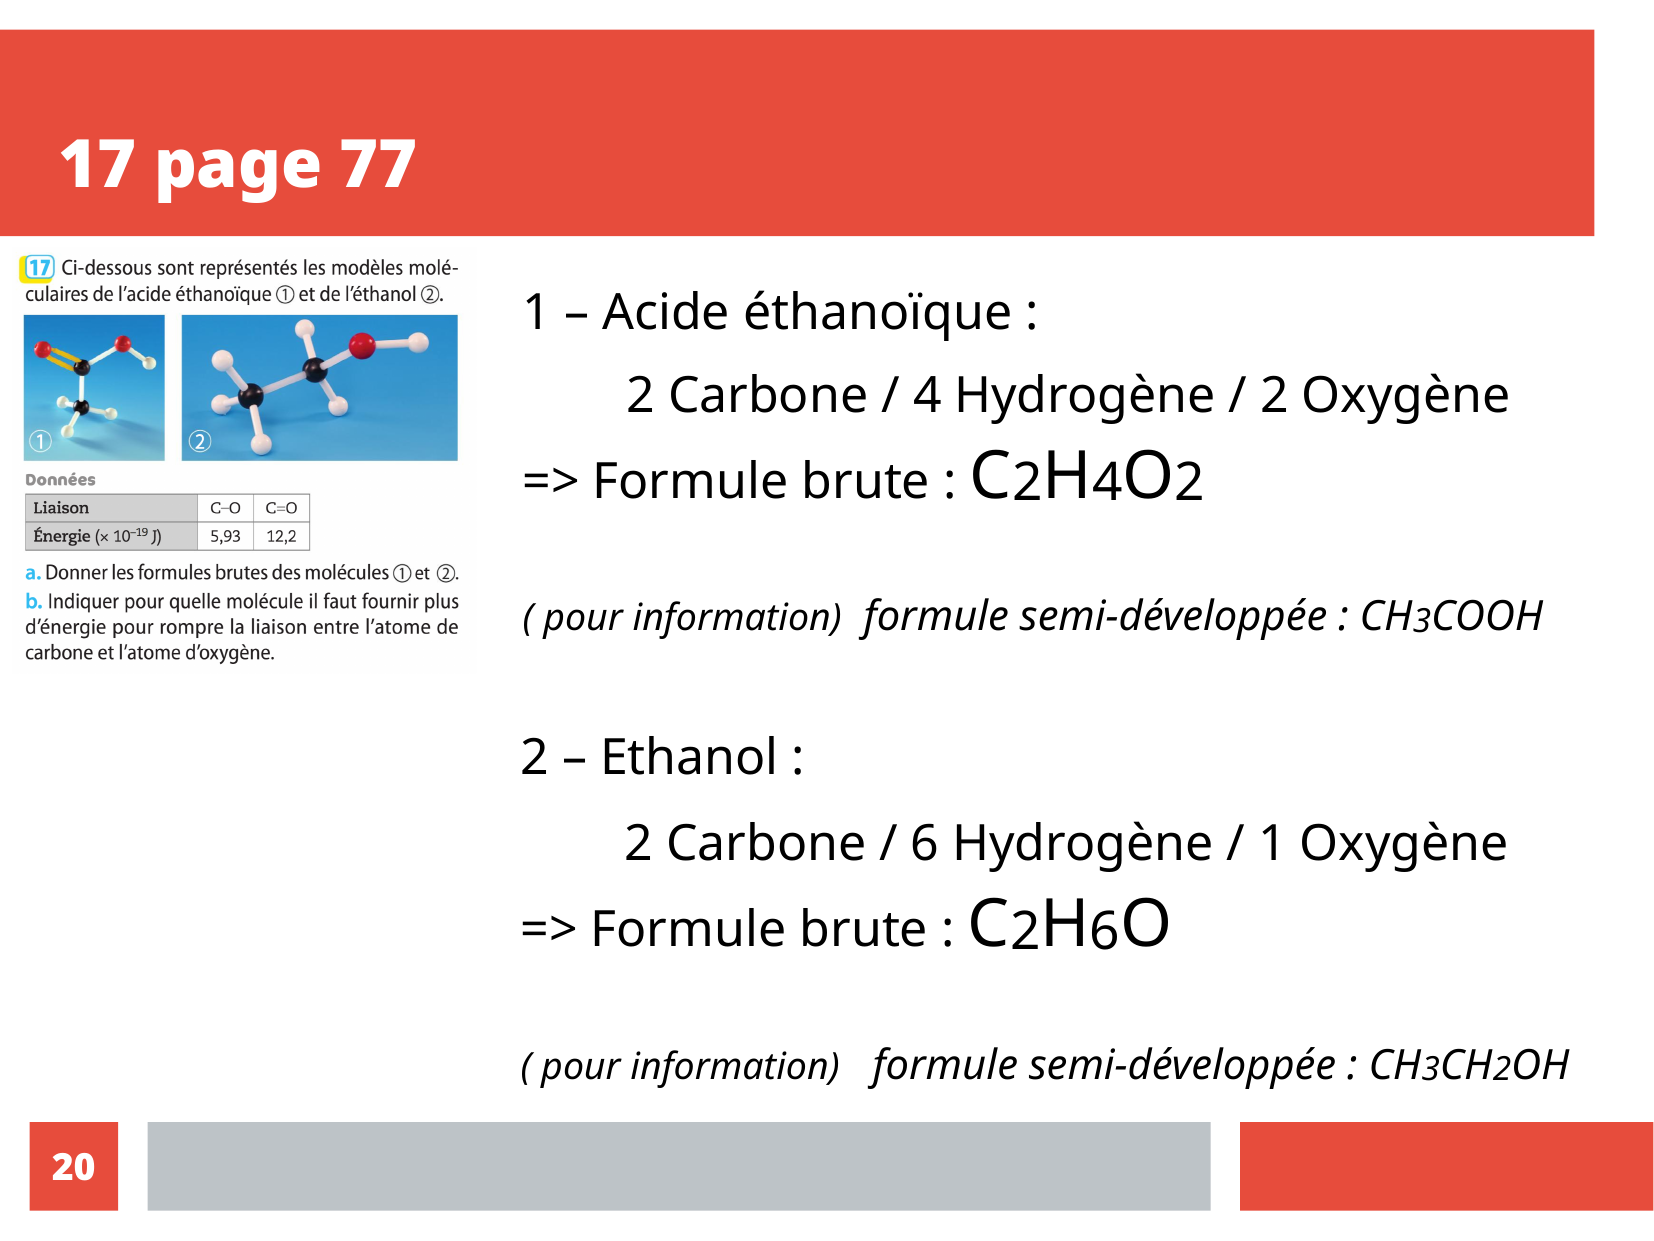

# 17 page 77
1 – Acide éthanoïque :
 2 Carbone / 4 Hydrogène / 2 Oxygène
=> Formule brute : C2H4O2
( pour information) formule semi-développée : CH3COOH
2 – Ethanol :
 2 Carbone / 6 Hydrogène / 1 Oxygène
=> Formule brute : C2H6O
( pour information) formule semi-développée : CH3CH2OH
20